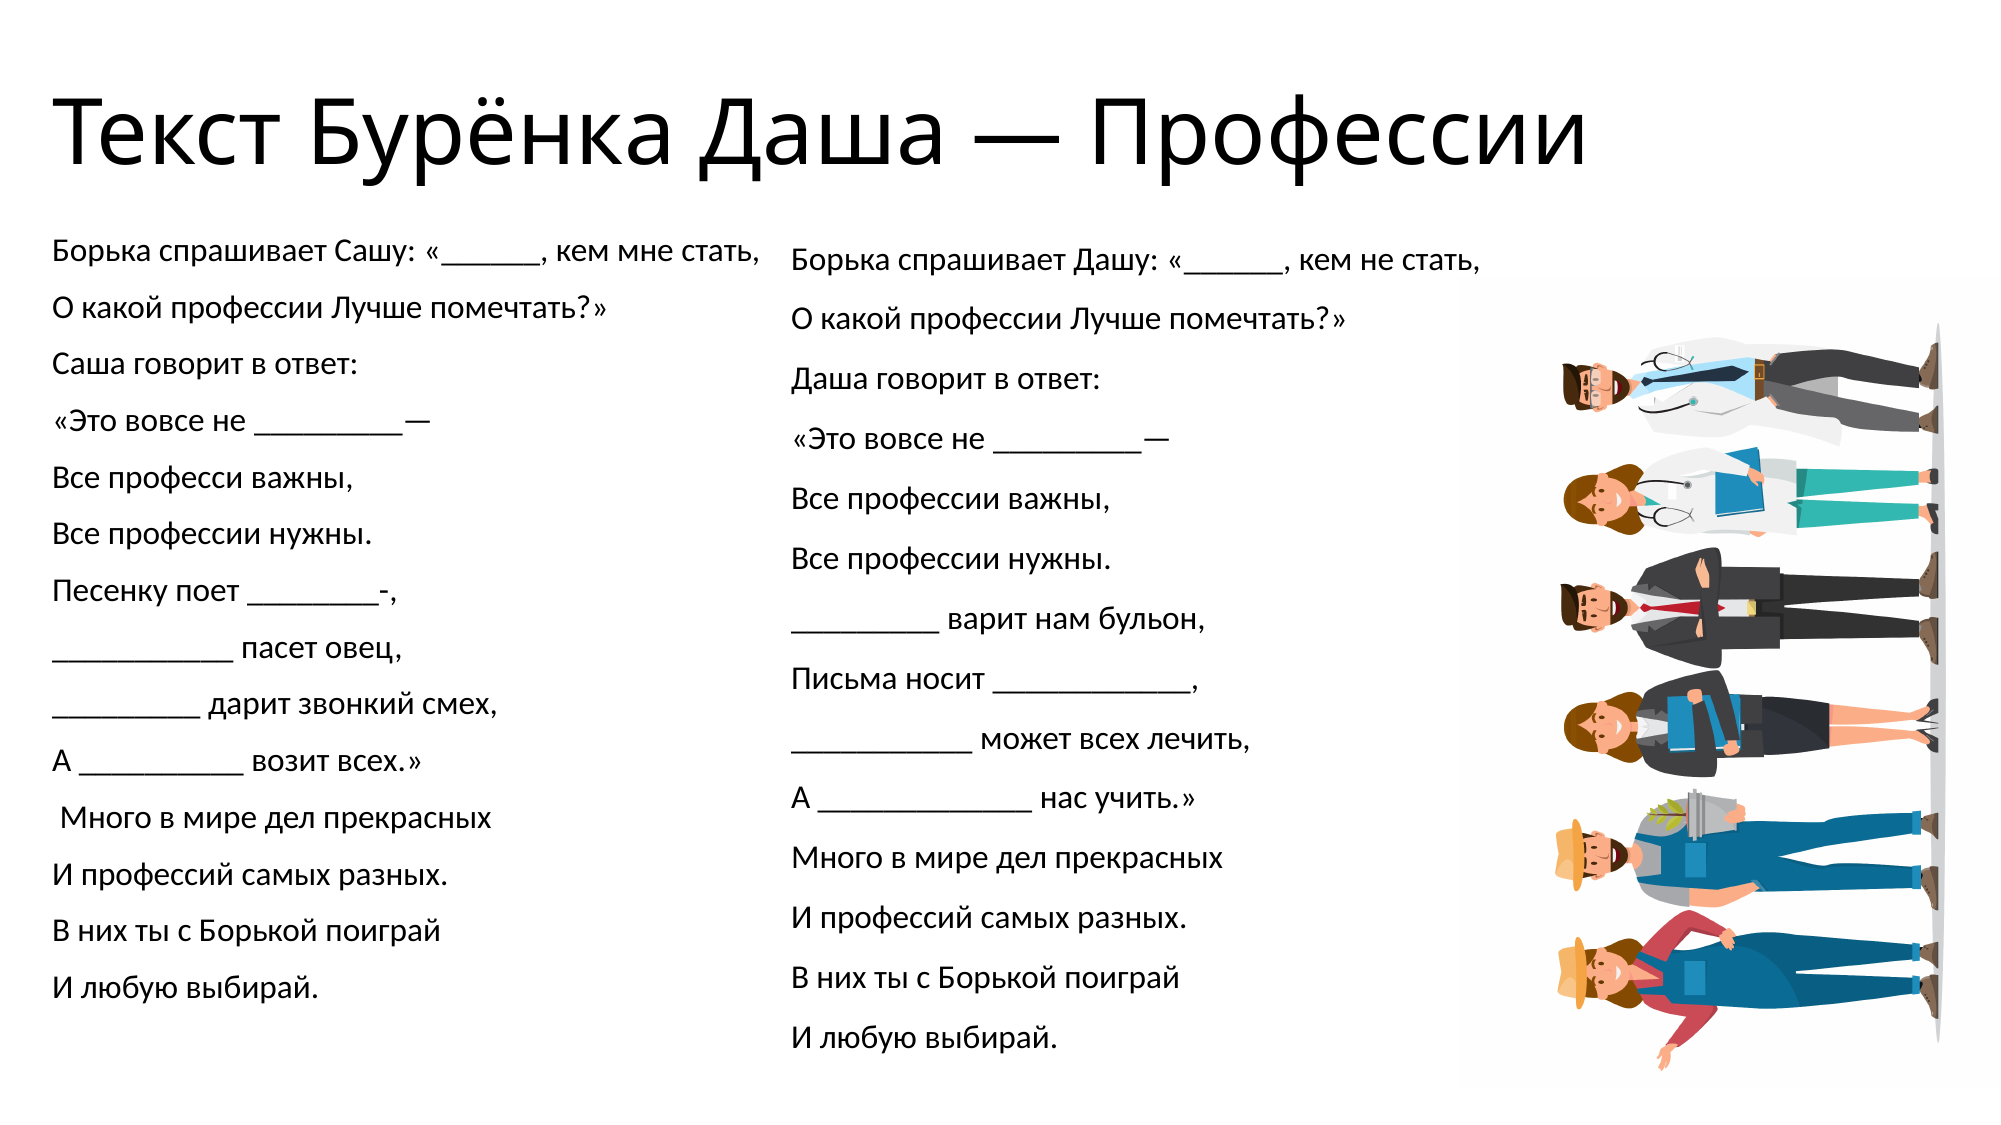

# Текст Бурёнка Даша — Профессии
Борька спрашивает Дашу: «______, кем не стать,
О какой профессии Лучше помечтать?»
Даша говорит в ответ:
«Это вовсе не _________—
Все профессии важны,
Все профессии нужны.
_________ варит нам бульон,
Письма носит ____________,
___________ может всех лечить,
А _____________ нас учить.»
Много в мире дел прекрасных
И профессий самых разных.
В них ты с Борькой поиграй
И любую выбирай.
Борька спрашивает Сашу: «______, кем мне стать,
О какой профессии Лучше помечтать?»
Саша говорит в ответ:
«Это вовсе не _________—
Все професси важны,
Все профессии нужны.
Песенку поет ________-,
___________ пасет овец,
_________ дарит звонкий смех,
А __________ возит всех.»
 Много в мире дел прекрасных
И профессий самых разных.
В них ты с Борькой поиграй
И любую выбирай.